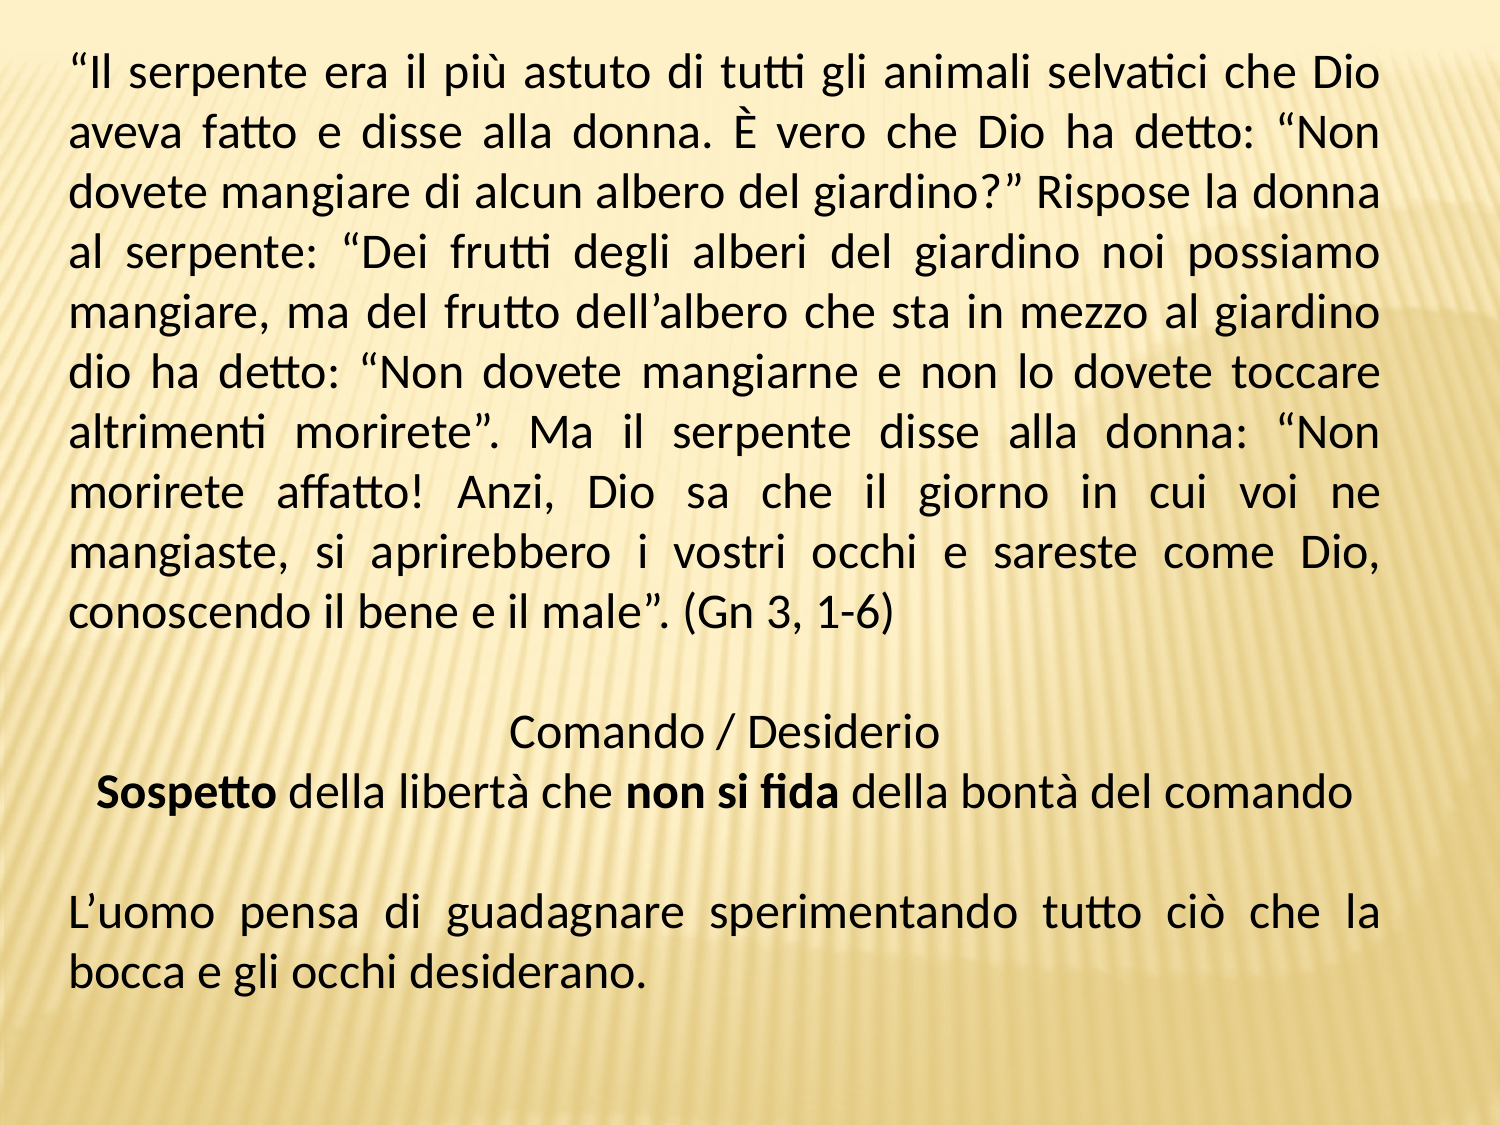

“Il serpente era il più astuto di tutti gli animali selvatici che Dio aveva fatto e disse alla donna. È vero che Dio ha detto: “Non dovete mangiare di alcun albero del giardino?” Rispose la donna al serpente: “Dei frutti degli alberi del giardino noi possiamo mangiare, ma del frutto dell’albero che sta in mezzo al giardino dio ha detto: “Non dovete mangiarne e non lo dovete toccare altrimenti morirete”. Ma il serpente disse alla donna: “Non morirete affatto! Anzi, Dio sa che il giorno in cui voi ne mangiaste, si aprirebbero i vostri occhi e sareste come Dio, conoscendo il bene e il male”. (Gn 3, 1-6)
Comando / Desiderio
Sospetto della libertà che non si fida della bontà del comando
L’uomo pensa di guadagnare sperimentando tutto ciò che la bocca e gli occhi desiderano.